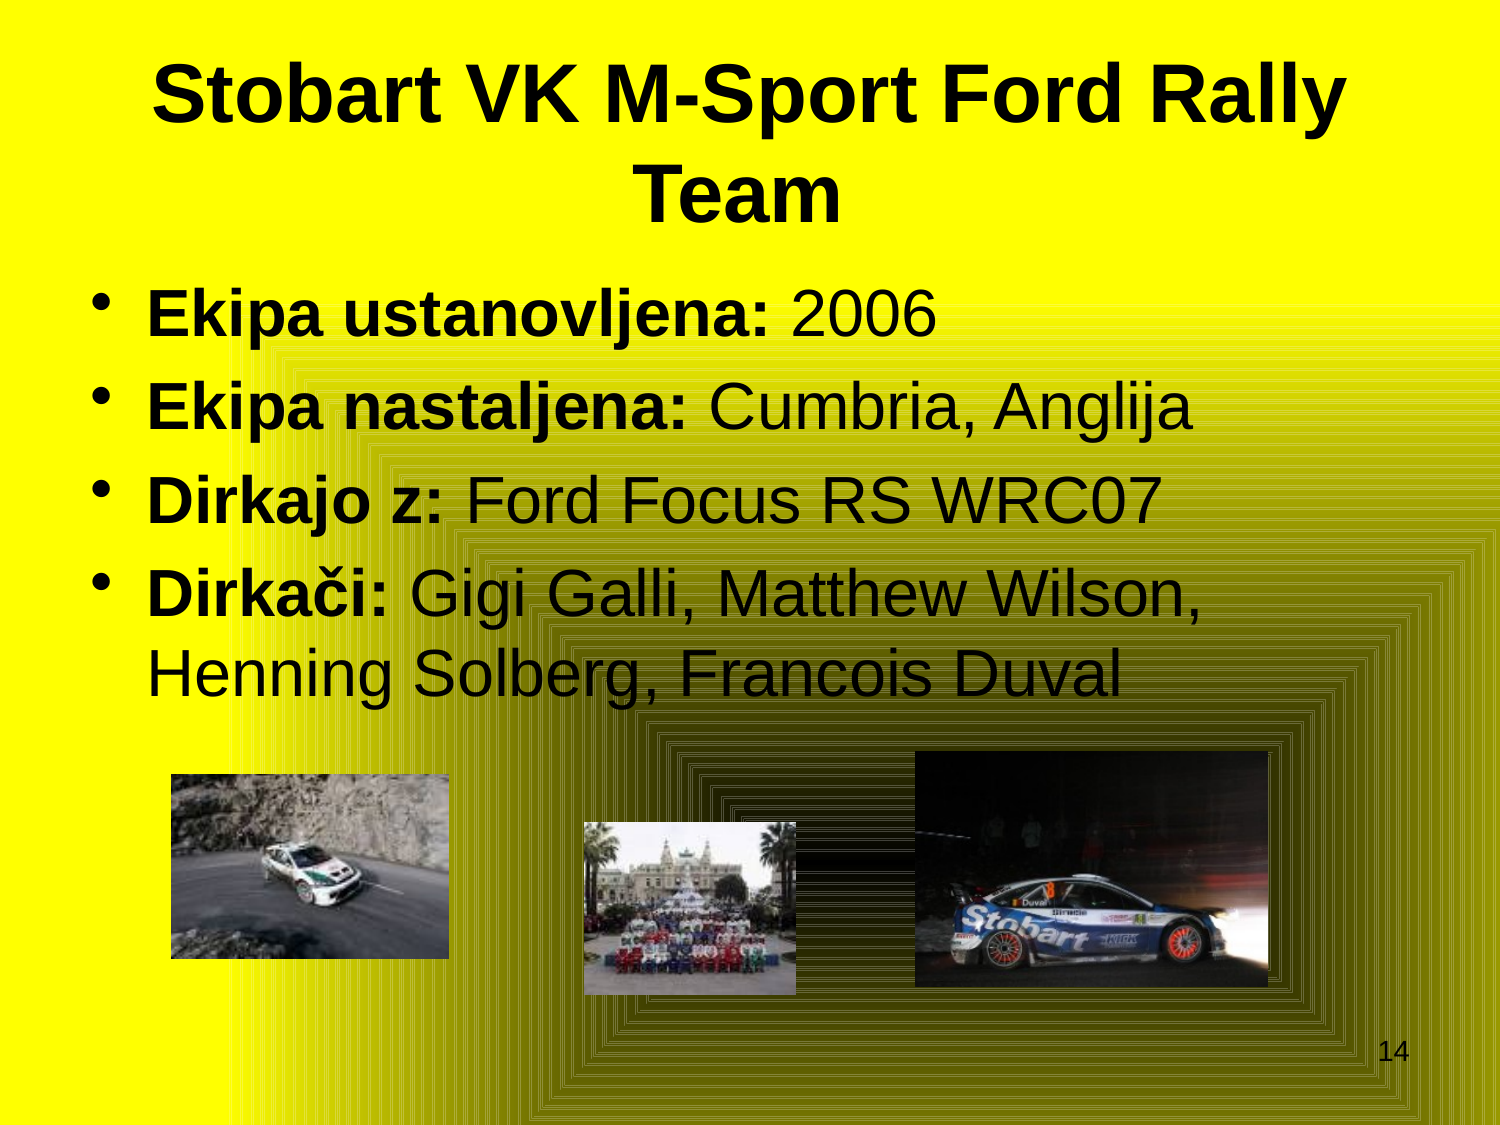

# Stobart VK M-Sport Ford Rally Team
Ekipa ustanovljena: 2006
Ekipa nastaljena: Cumbria, Anglija
Dirkajo z: Ford Focus RS WRC07
Dirkači: Gigi Galli, Matthew Wilson, Henning Solberg, Francois Duval